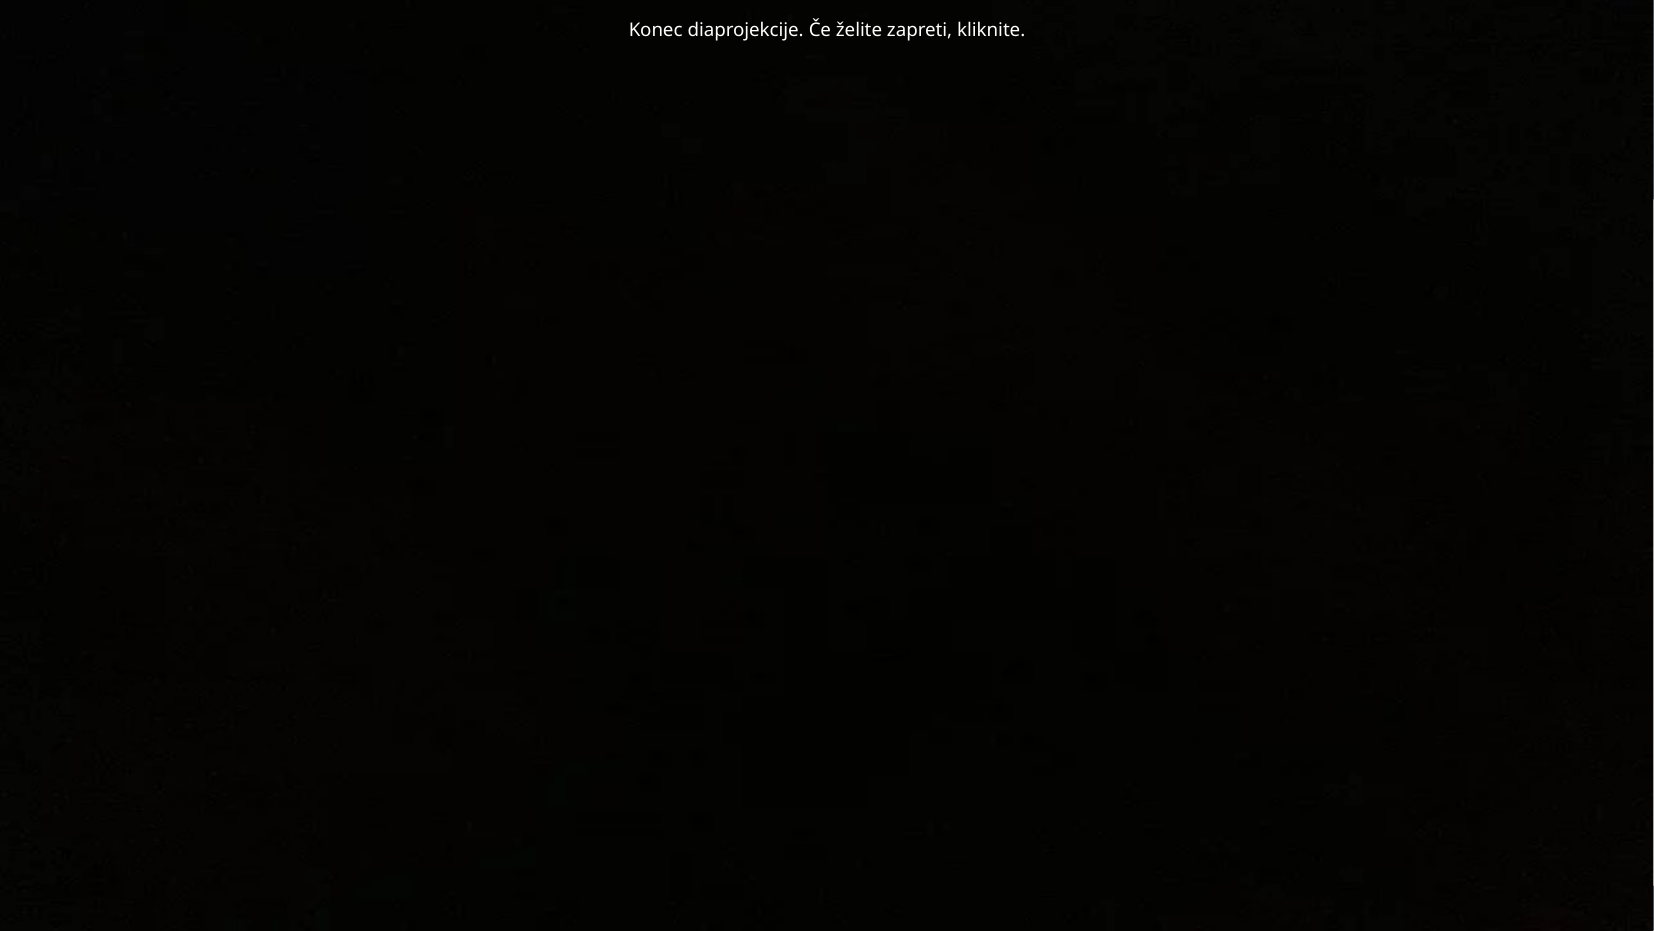

Konec diaprojekcije. Če želite zapreti, kliknite.
#